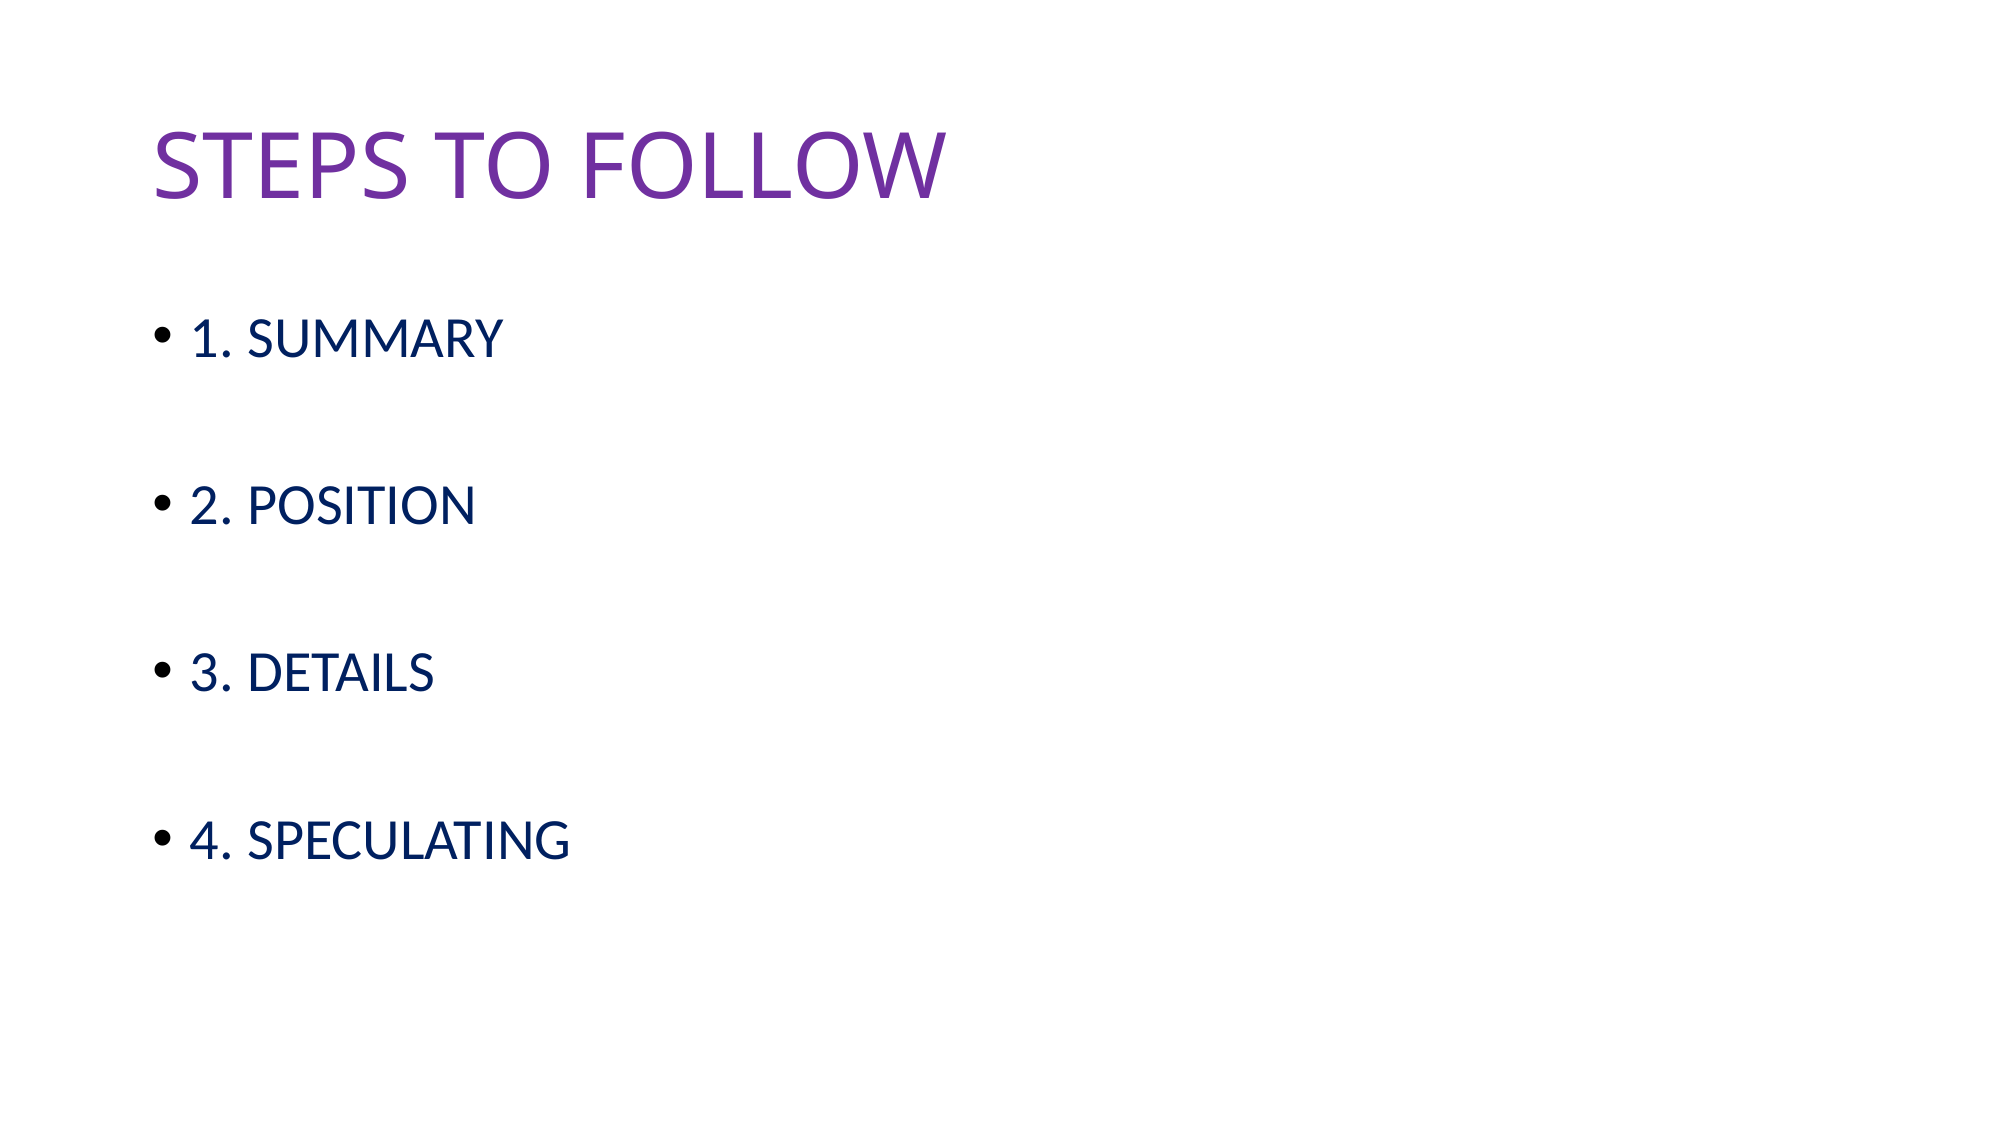

# STEPS TO FOLLOW
1. SUMMARY
2. POSITION
3. DETAILS
4. SPECULATING